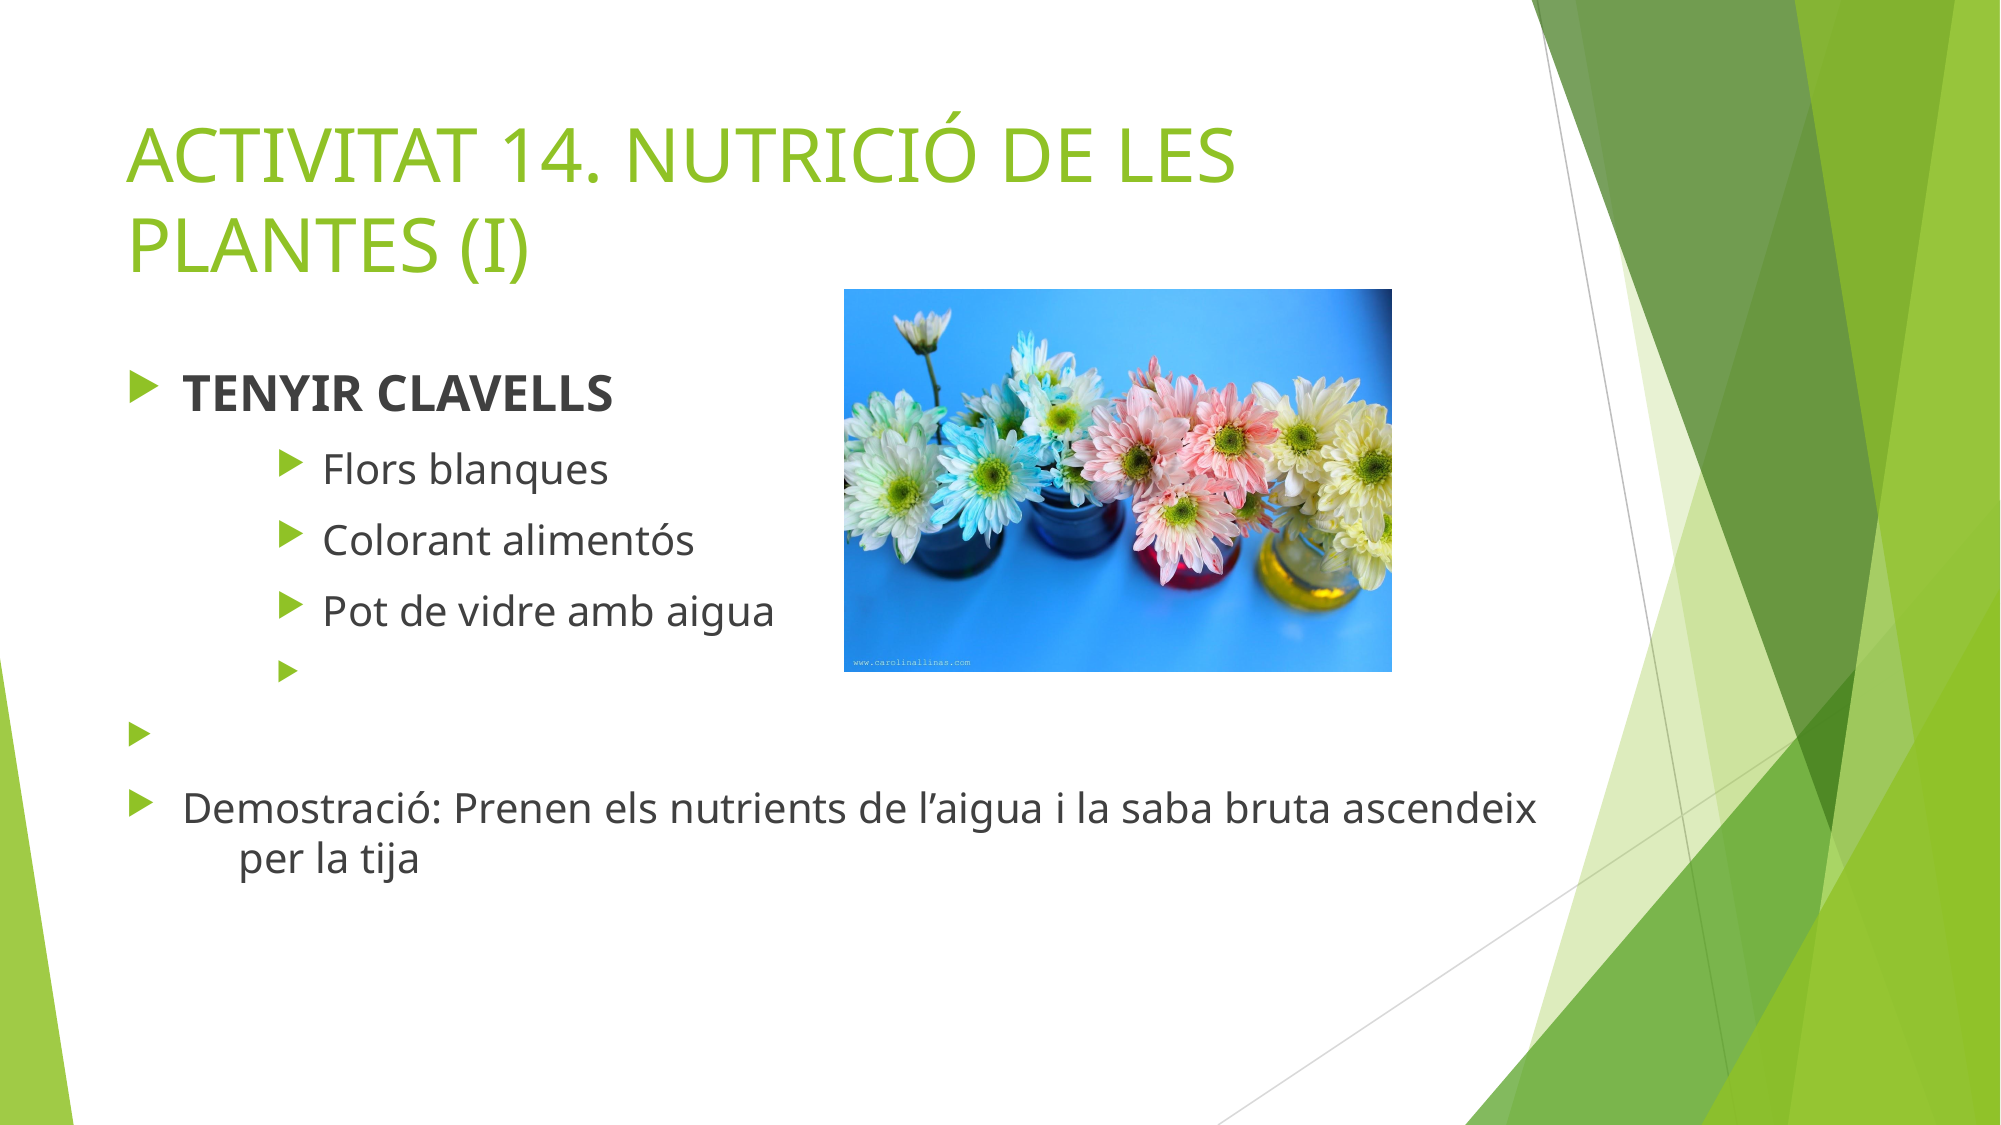

# ACTIVITAT 14. NUTRICIÓ DE LES PLANTES (I)
TENYIR CLAVELLS
Flors blanques
Colorant alimentós
Pot de vidre amb aigua
Demostració: Prenen els nutrients de l’aigua i la saba bruta ascendeix per la tija